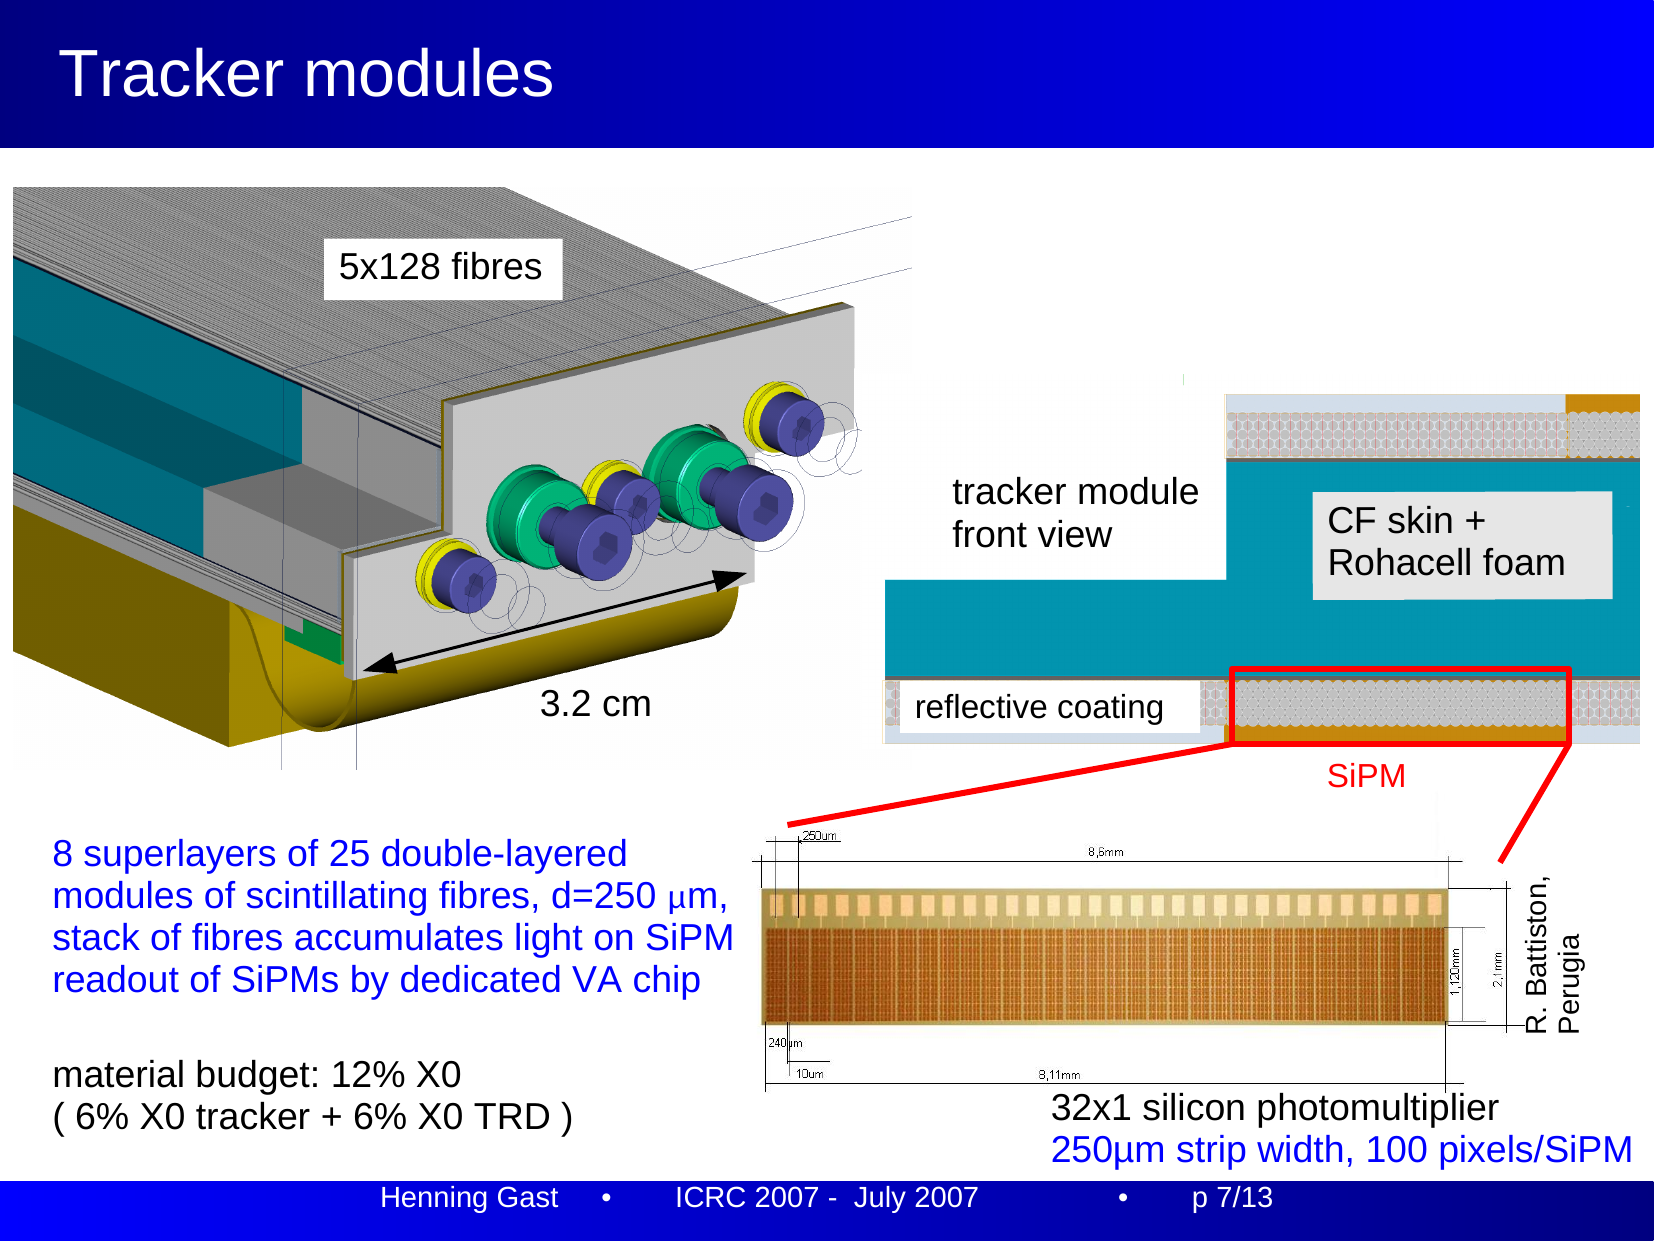

# Tracker modules
5x128 fibres
tracker module
front view
CF skin + Rohacell foam
3.2 cm
reflective coating
SiPM
8 superlayers of 25 double-layered modules of scintillating fibres, d=250 m,
stack of fibres accumulates light on SiPM
readout of SiPMs by dedicated VA chip
R. Battiston, Perugia
material budget: 12% X0
( 6% X0 tracker + 6% X0 TRD )
32x1 silicon photomultiplier
250µm strip width, 100 pixels/SiPM